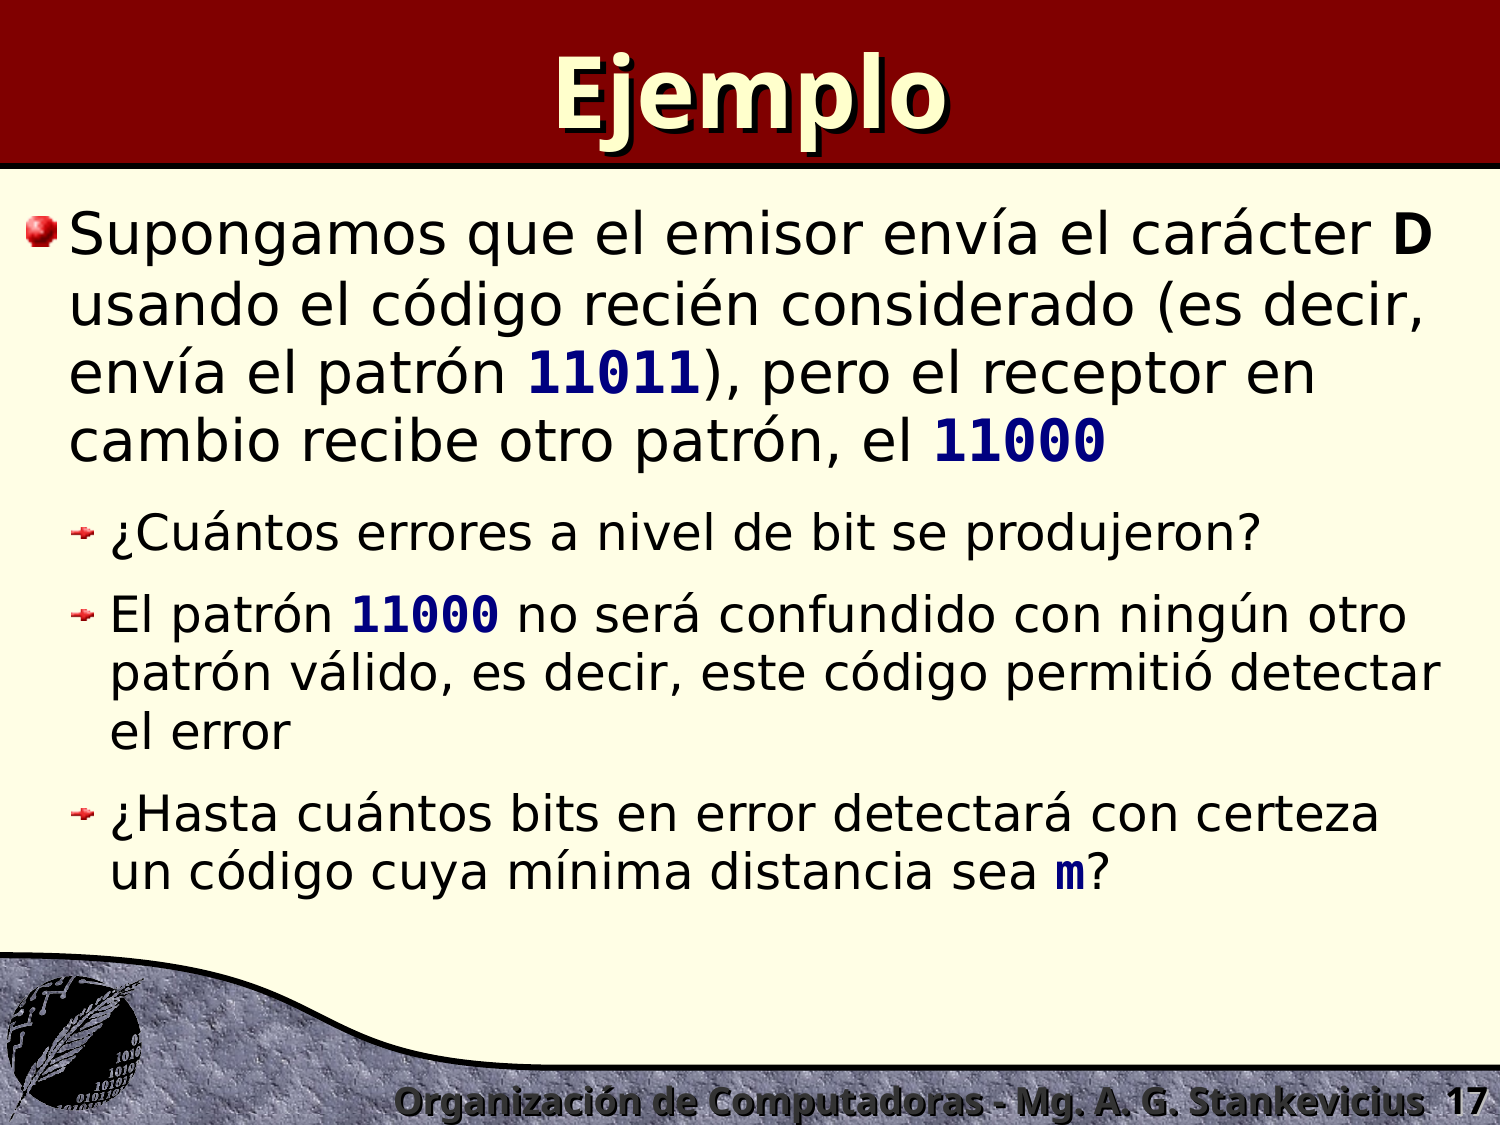

# Ejemplo
Supongamos que el emisor envía el carácter D usando el código recién considerado (es decir, envía el patrón 11011), pero el receptor en cambio recibe otro patrón, el 11000
¿Cuántos errores a nivel de bit se produjeron?
El patrón 11000 no será confundido con ningún otro patrón válido, es decir, este código permitió detectar el error
¿Hasta cuántos bits en error detectará con certeza
un código cuya mínima distancia sea m?
17